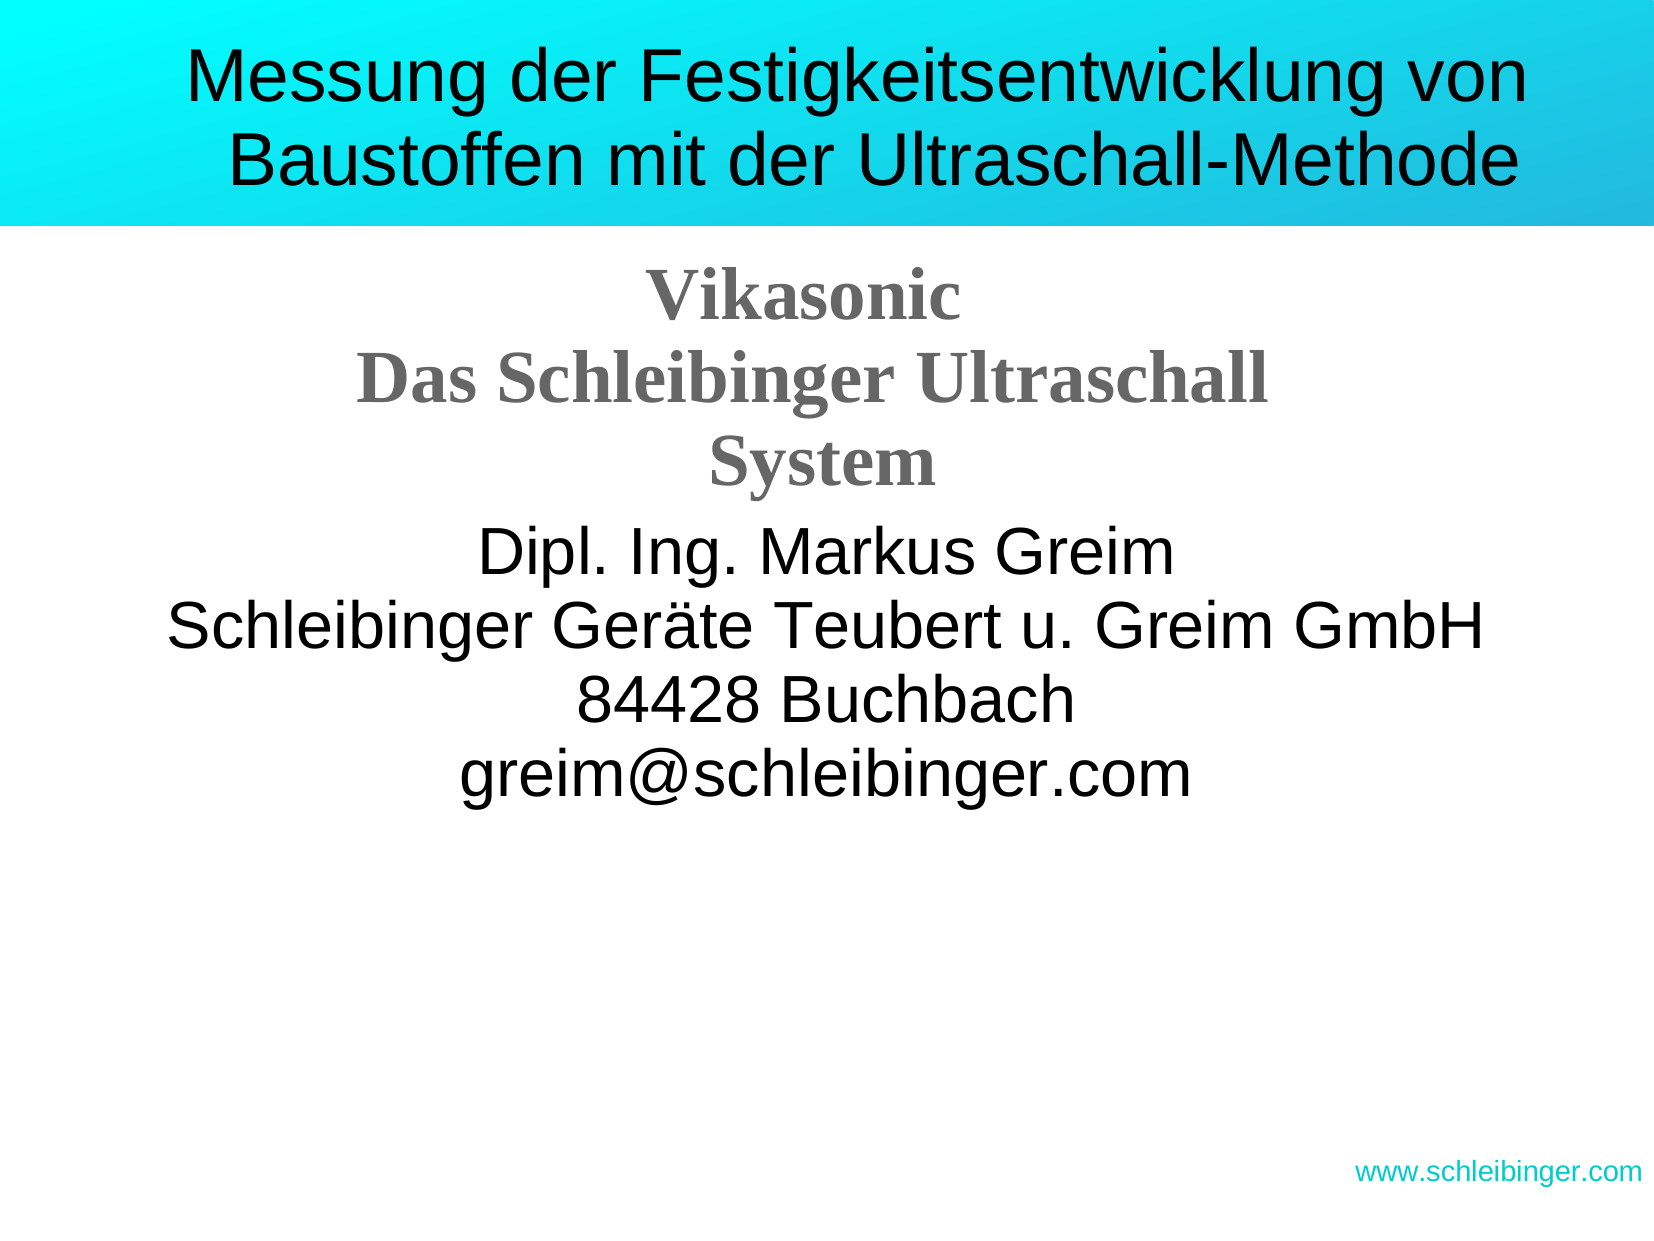

# Messung der Festigkeitsentwicklung von Baustoffen mit der Ultraschall-Methode
Vikasonic
Das Schleibinger Ultraschall
 System
Dipl. Ing. Markus Greim
Schleibinger Geräte Teubert u. Greim GmbH
84428 Buchbach
greim@schleibinger.com